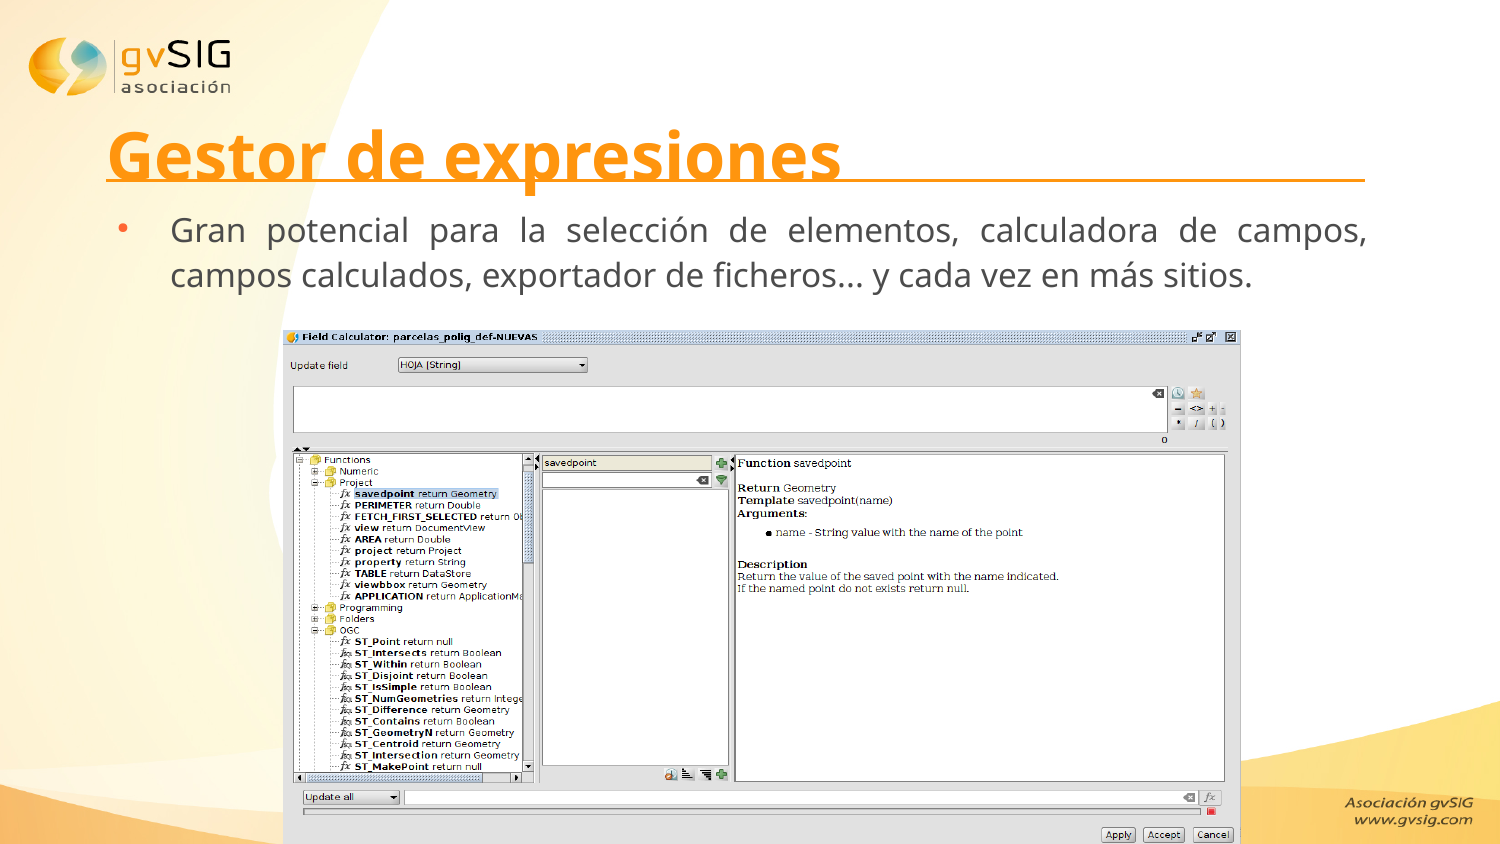

# Gestor de expresiones
Gran potencial para la selección de elementos, calculadora de campos, campos calculados, exportador de ficheros... y cada vez en más sitios.